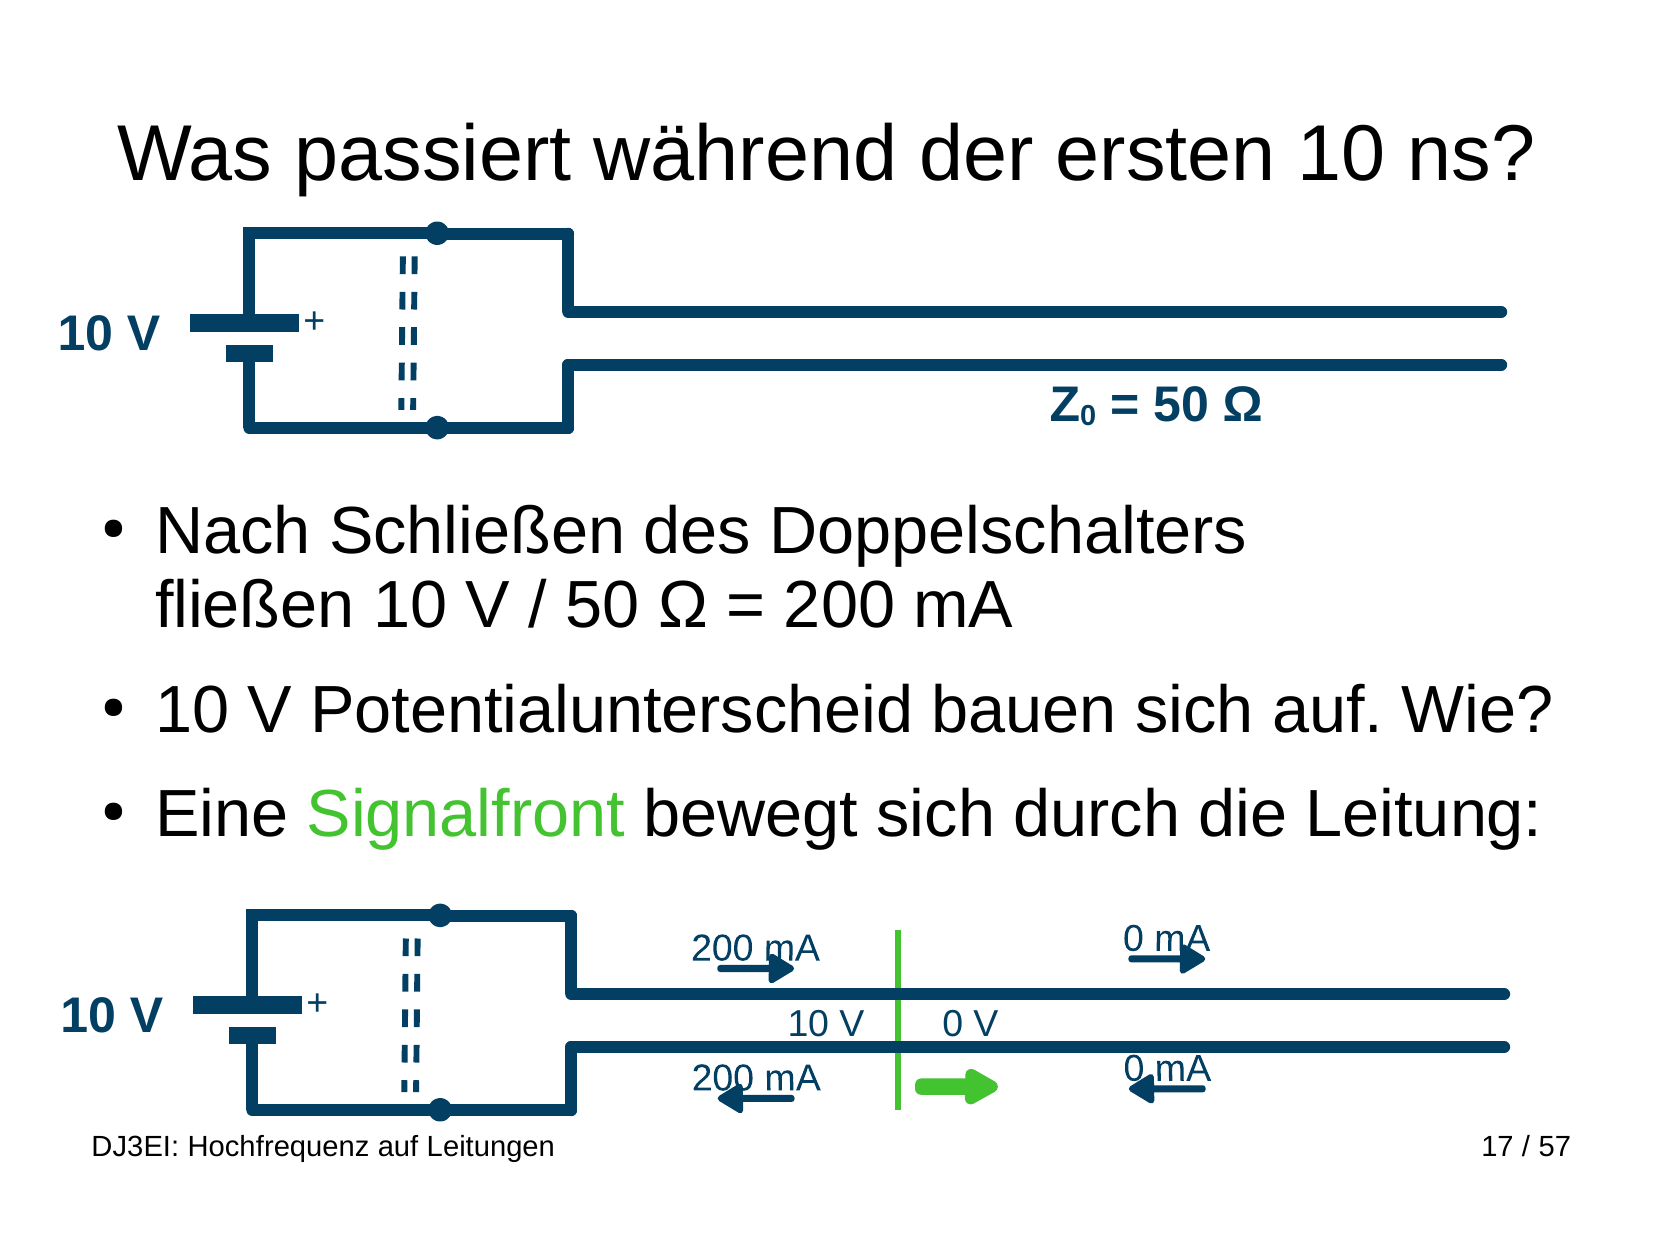

# Was passiert während der ersten 10 ns?
+
10 V
Z0 = 50 Ω
Nach Schließen des Doppelschalters
fließen 10 V / 50 Ω = 200 mA
10 V Potentialunterscheid bauen sich auf. Wie?
Eine Signalfront bewegt sich durch die Leitung:
0 mA
200 mA
+
10 V
10 V
0 V
0 mA
200 mA